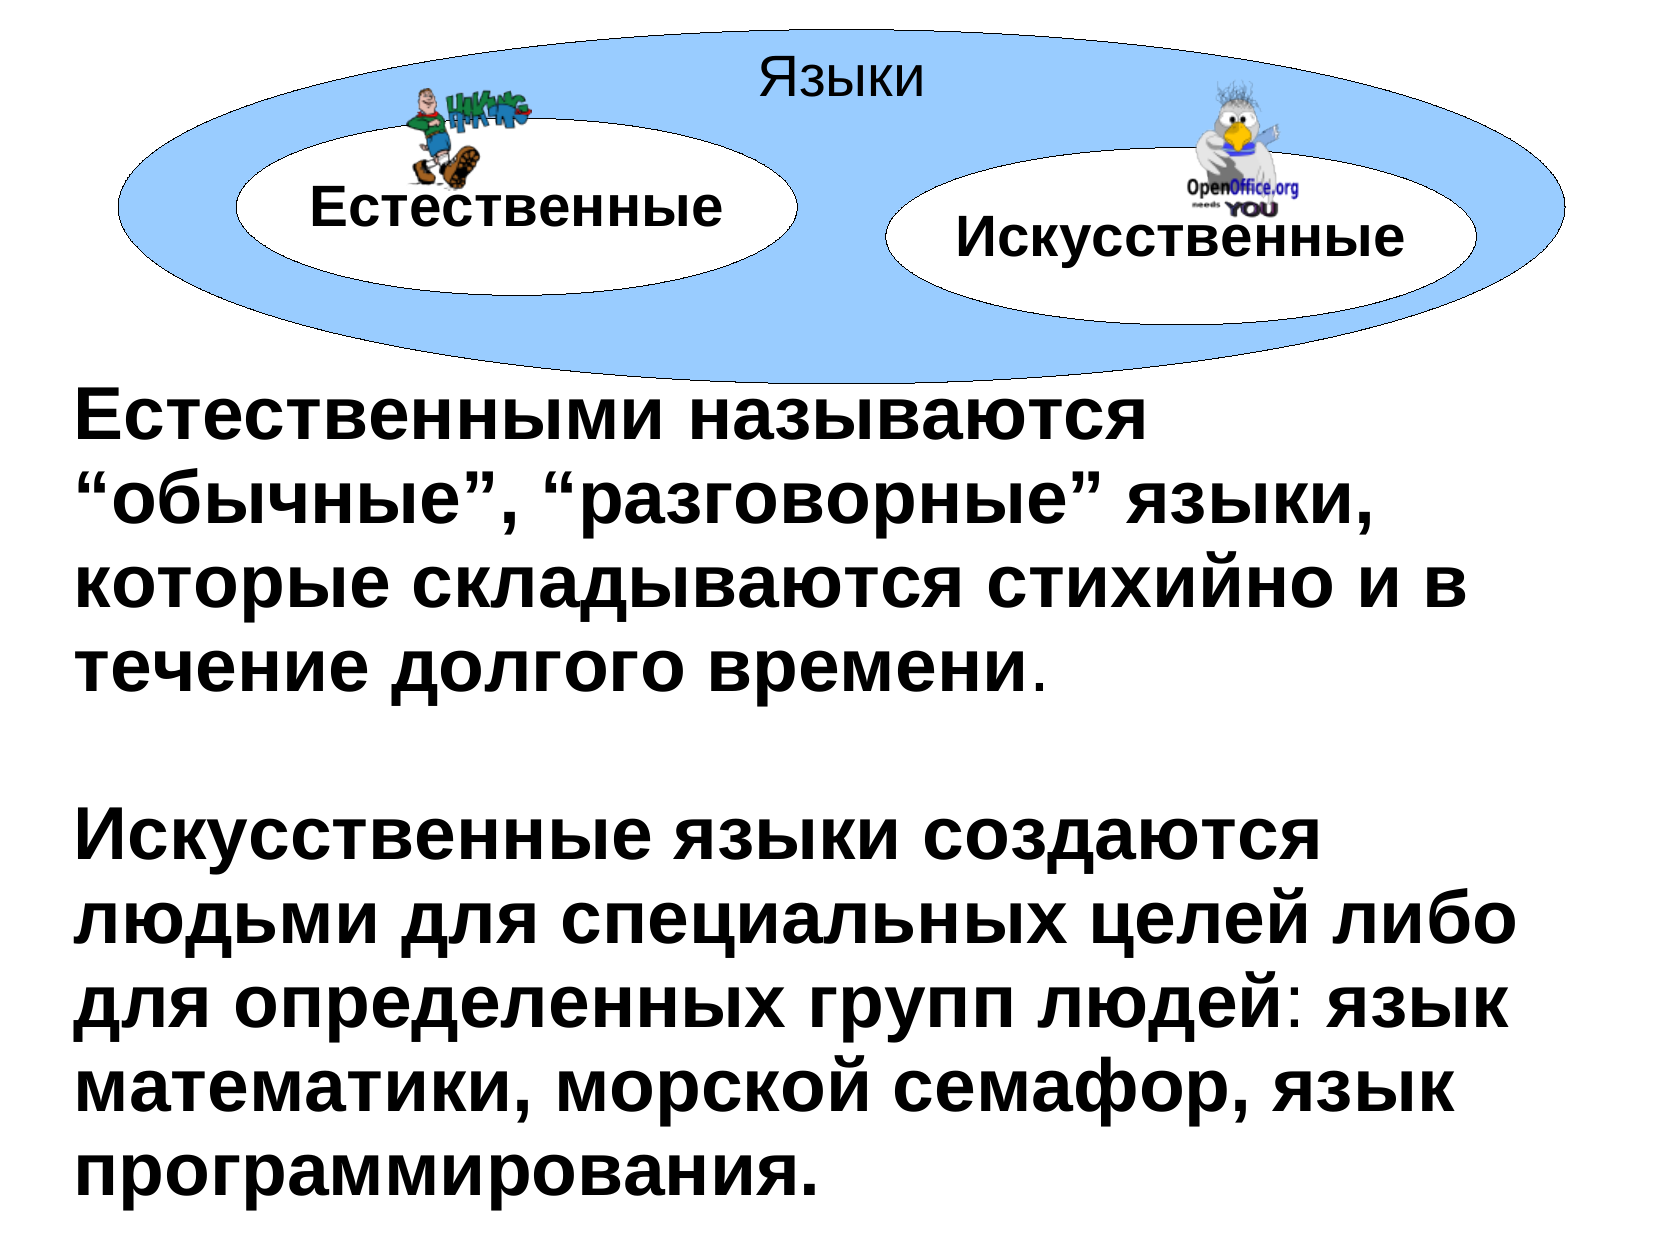

Языки
Естественные
Искусственные
Естественными называются “обычные”, “разговорные” языки, которые складываются стихийно и в течение долгого времени.
Искусственные языки создаются людьми для специальных целей либо для определенных групп людей: язык математики, морской семафор, язык программирования.